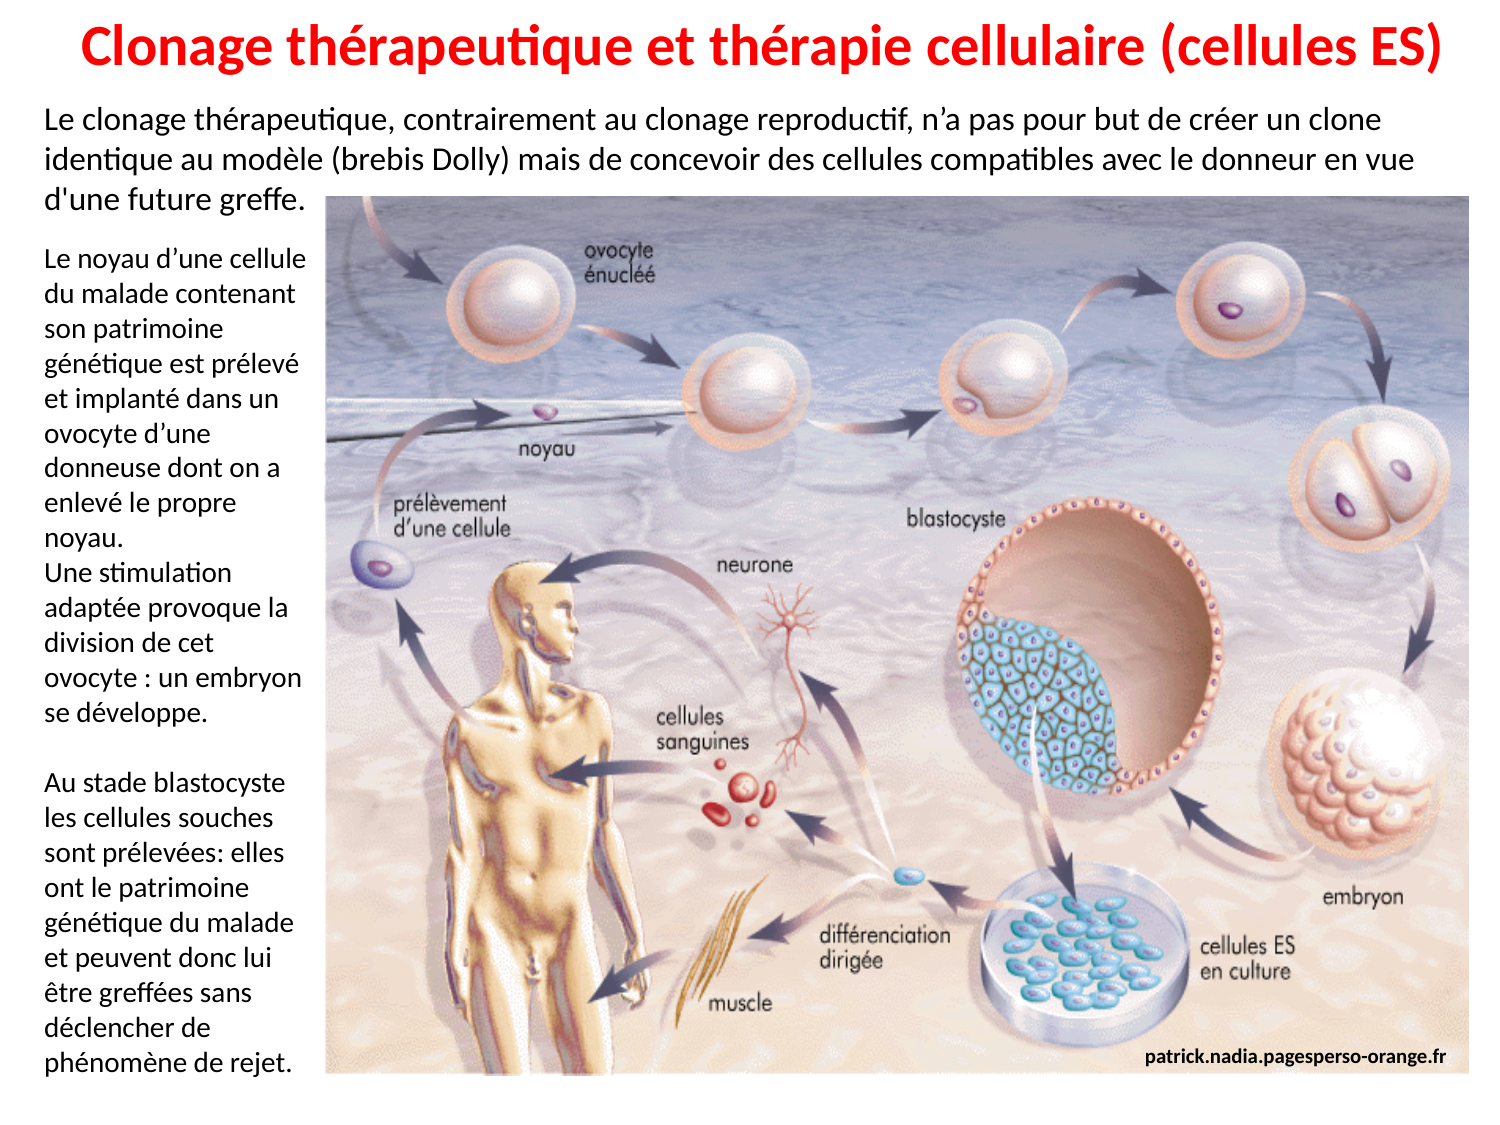

Clonage thérapeutique et thérapie cellulaire (cellules ES)
Le clonage thérapeutique, contrairement au clonage reproductif, n’a pas pour but de créer un clone identique au modèle (brebis Dolly) mais de concevoir des cellules compatibles avec le donneur en vue d'une future greffe.
Le noyau d’une cellule du malade contenant son patrimoine génétique est prélevé et implanté dans un ovocyte d’une donneuse dont on a enlevé le propre noyau.
Une stimulation adaptée provoque la division de cet ovocyte : un embryon se développe.
Au stade blastocyste les cellules souches sont prélevées: elles ont le patrimoine génétique du malade et peuvent donc lui être greffées sans déclencher de phénomène de rejet.
patrick.nadia.pagesperso-orange.fr